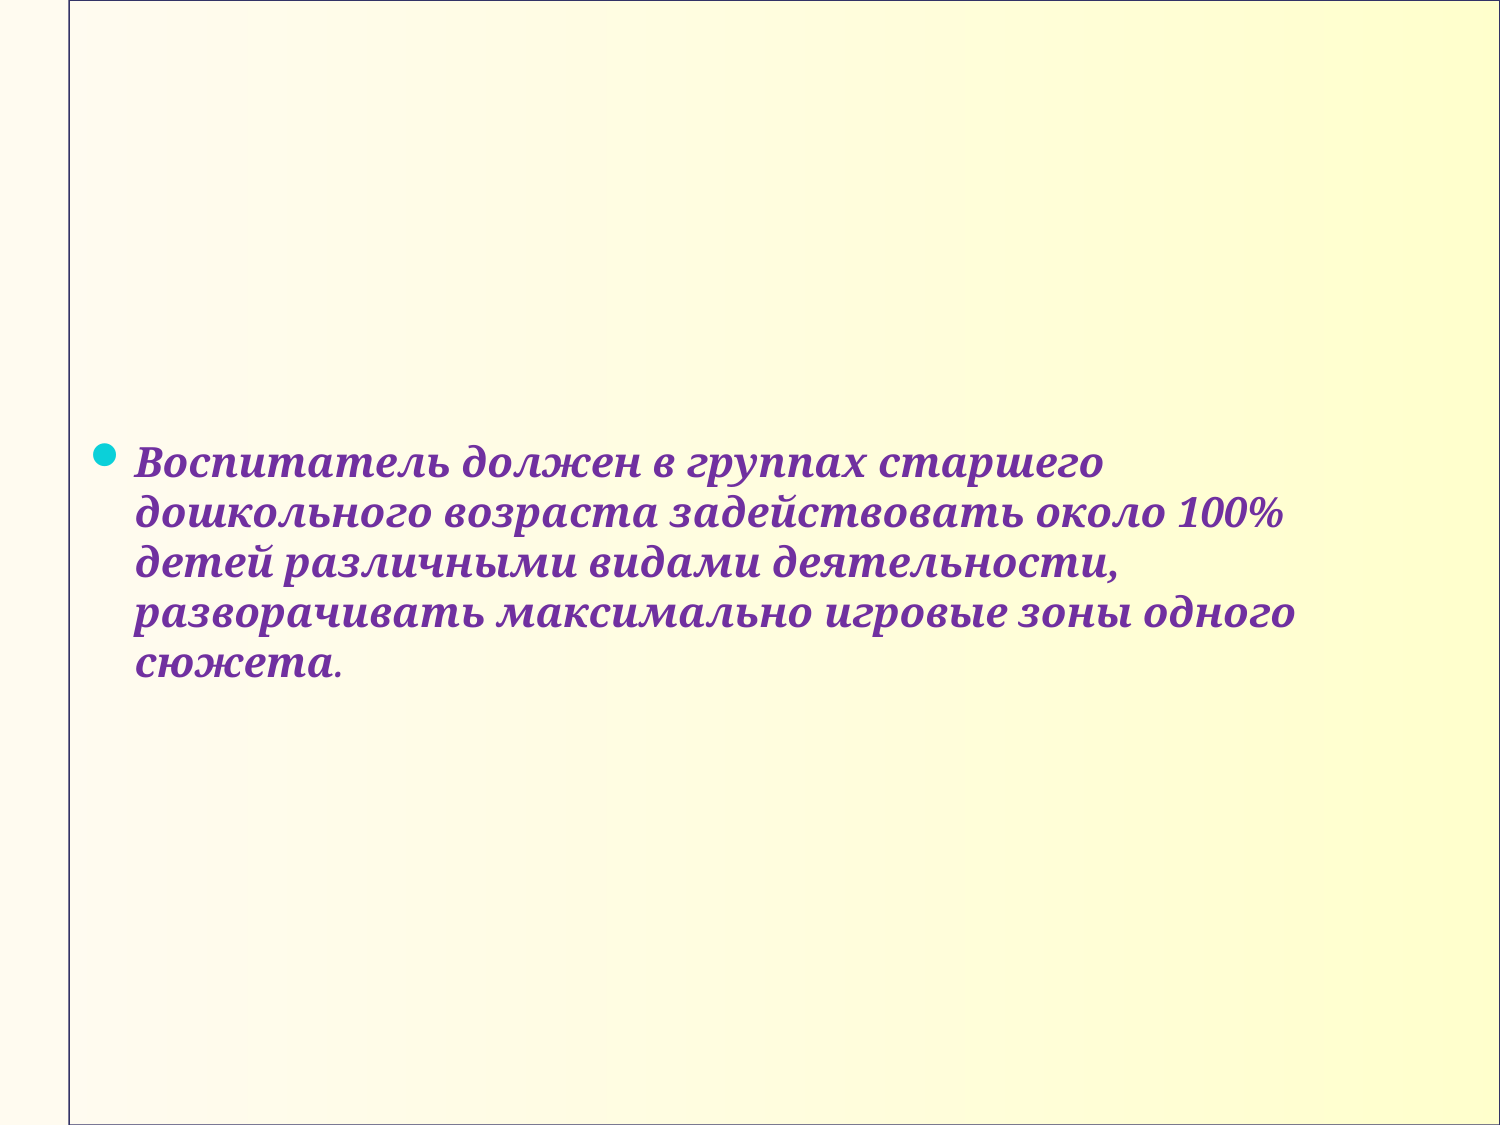

Воспитатель должен в группах старшего дошкольного возраста задействовать около 100% детей различными видами деятельности, разворачивать максимально игровые зоны одного сюжета.